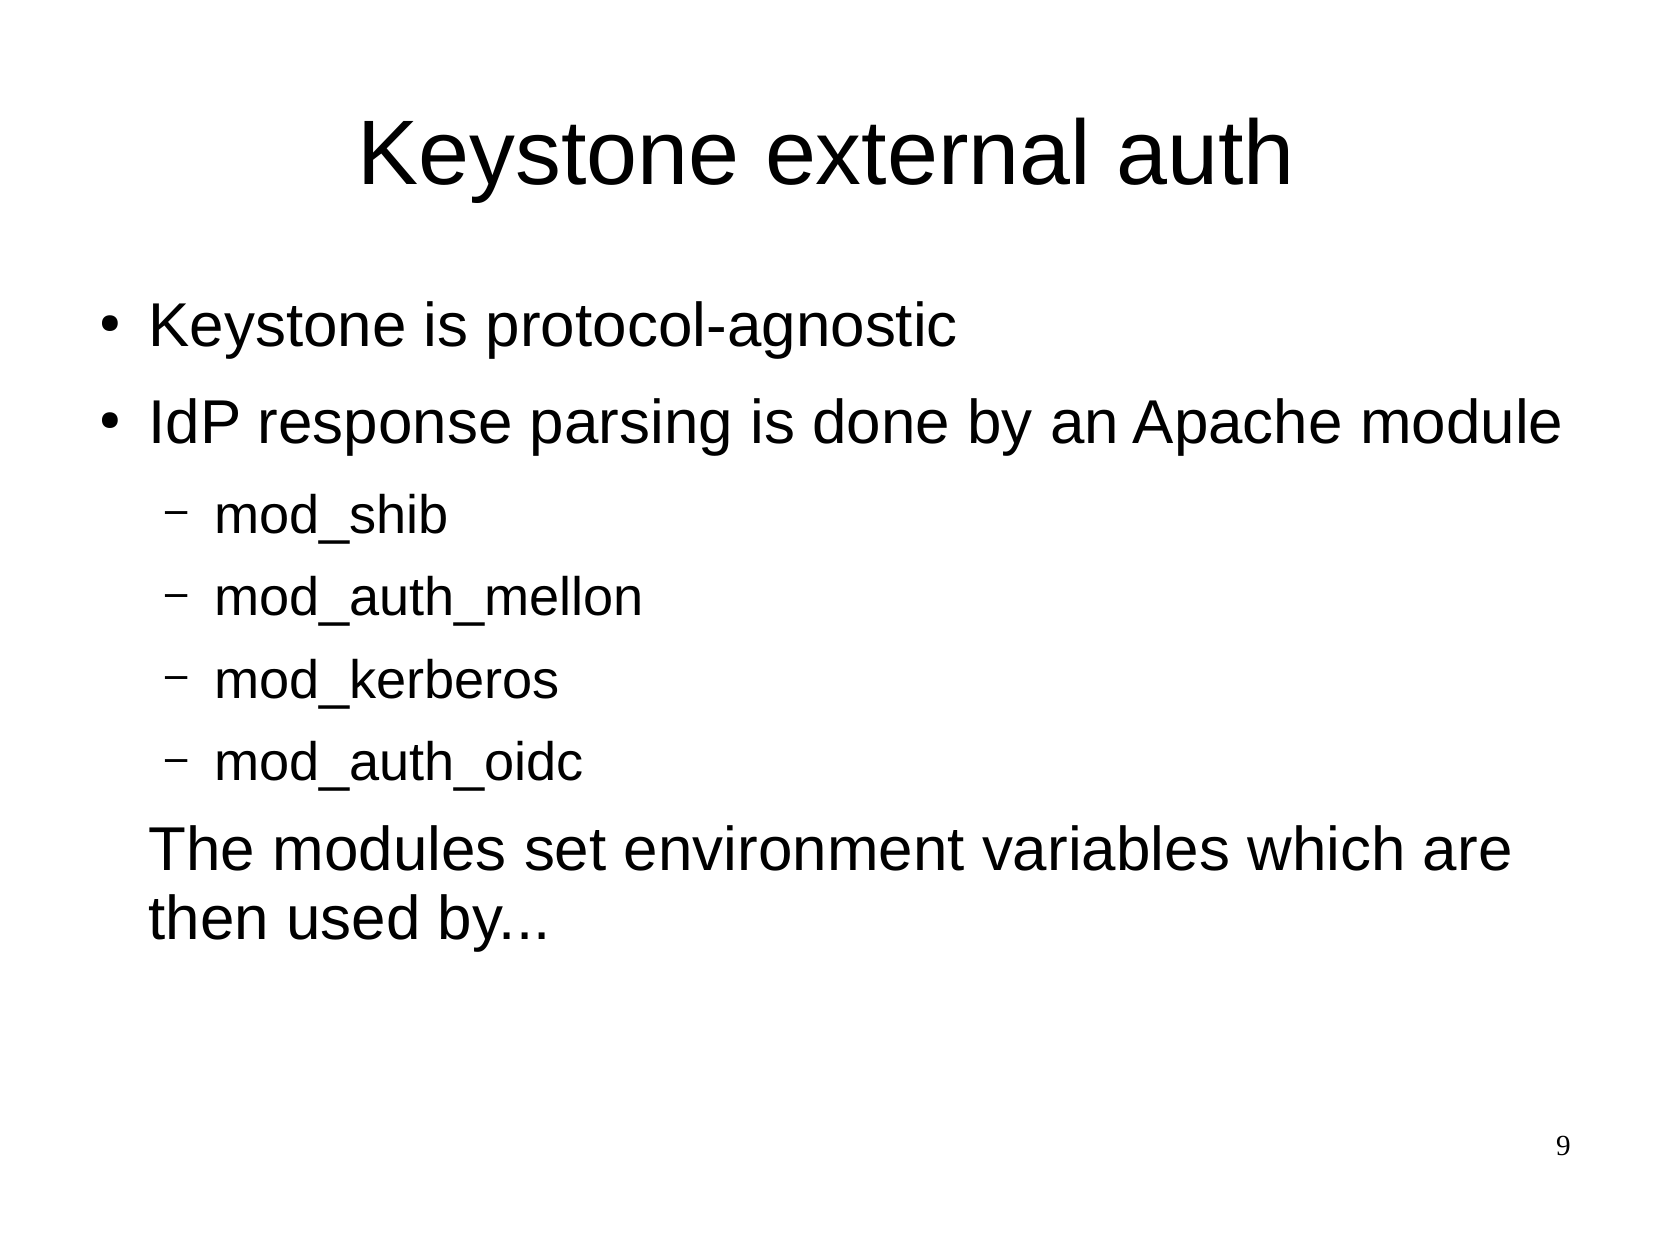

# Keystone external auth
Keystone is protocol-agnostic
IdP response parsing is done by an Apache module
mod_shib
mod_auth_mellon
mod_kerberos
mod_auth_oidc
The modules set environment variables which are then used by...
9